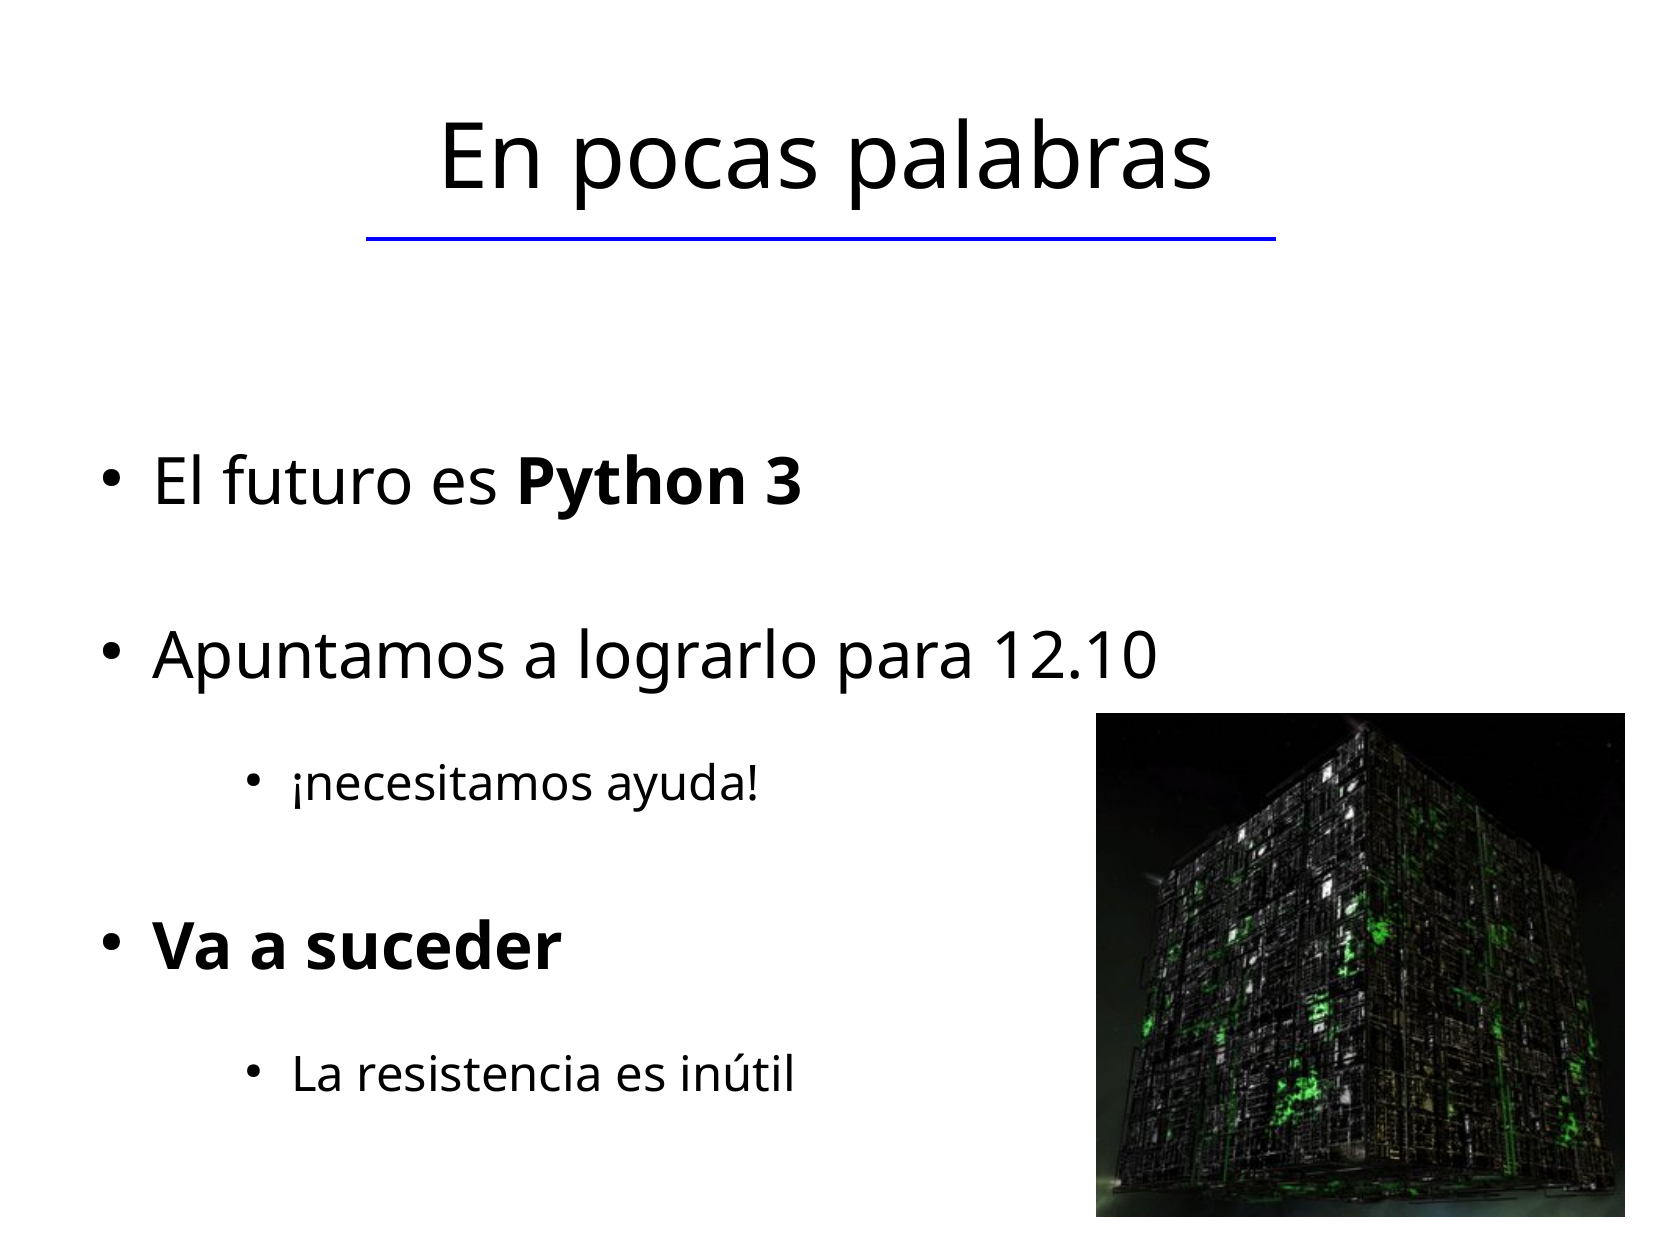

# En pocas palabras
El futuro es Python 3
Apuntamos a lograrlo para 12.10
¡necesitamos ayuda!
Va a suceder
La resistencia es inútil